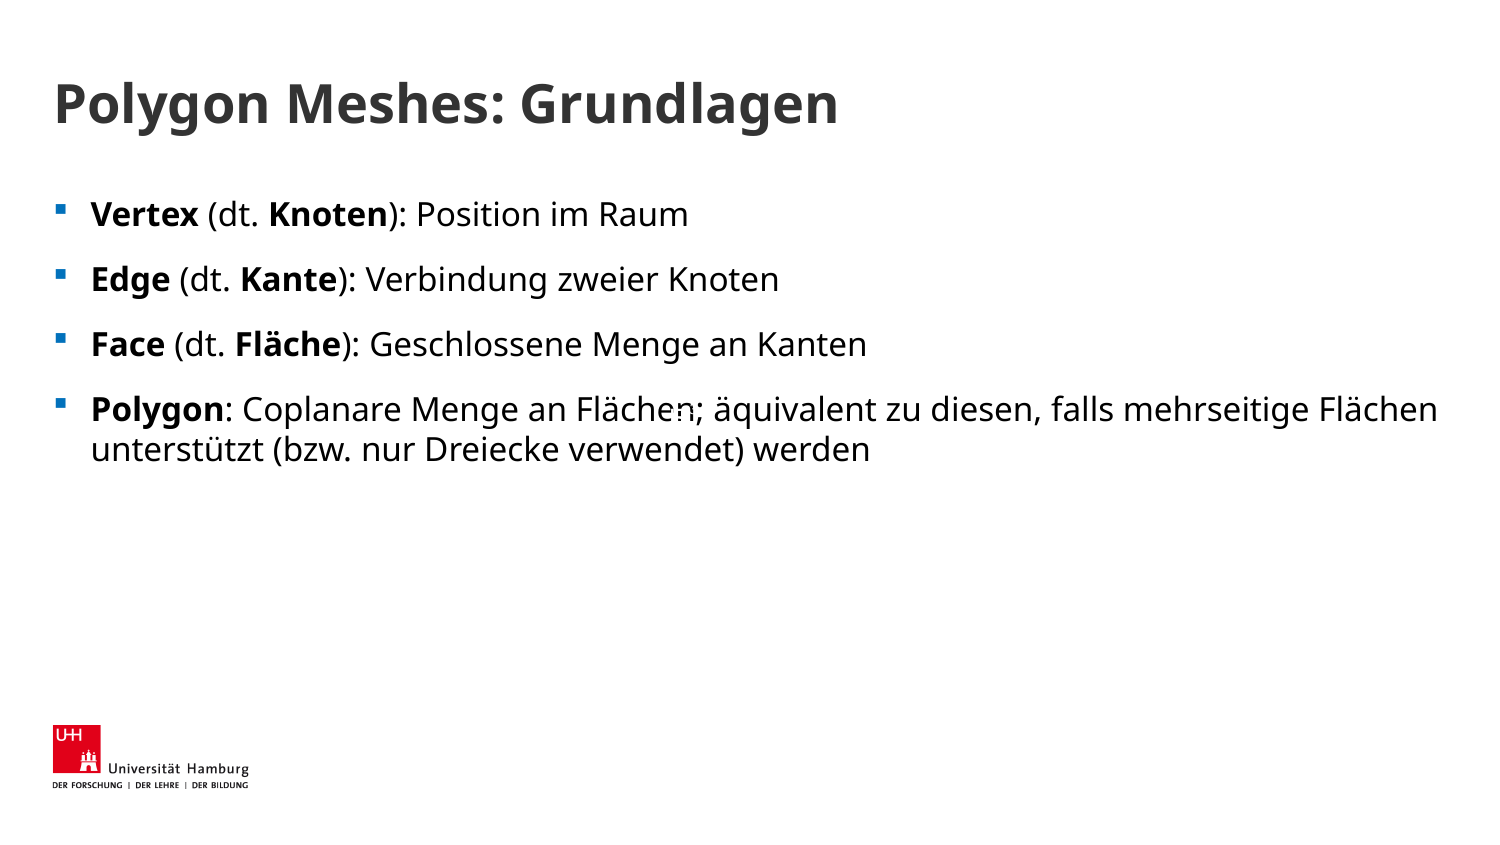

# Polygon Meshes: Grundlagen
Vertex (dt. Knoten): Position im Raum
Edge (dt. Kante): Verbindung zweier Knoten
Face (dt. Fläche): Geschlossene Menge an Kanten
Polygon: Coplanare Menge an Flächen; äquivalent zu diesen, falls mehrseitige Flächen unterstützt (bzw. nur Dreiecke verwendet) werden